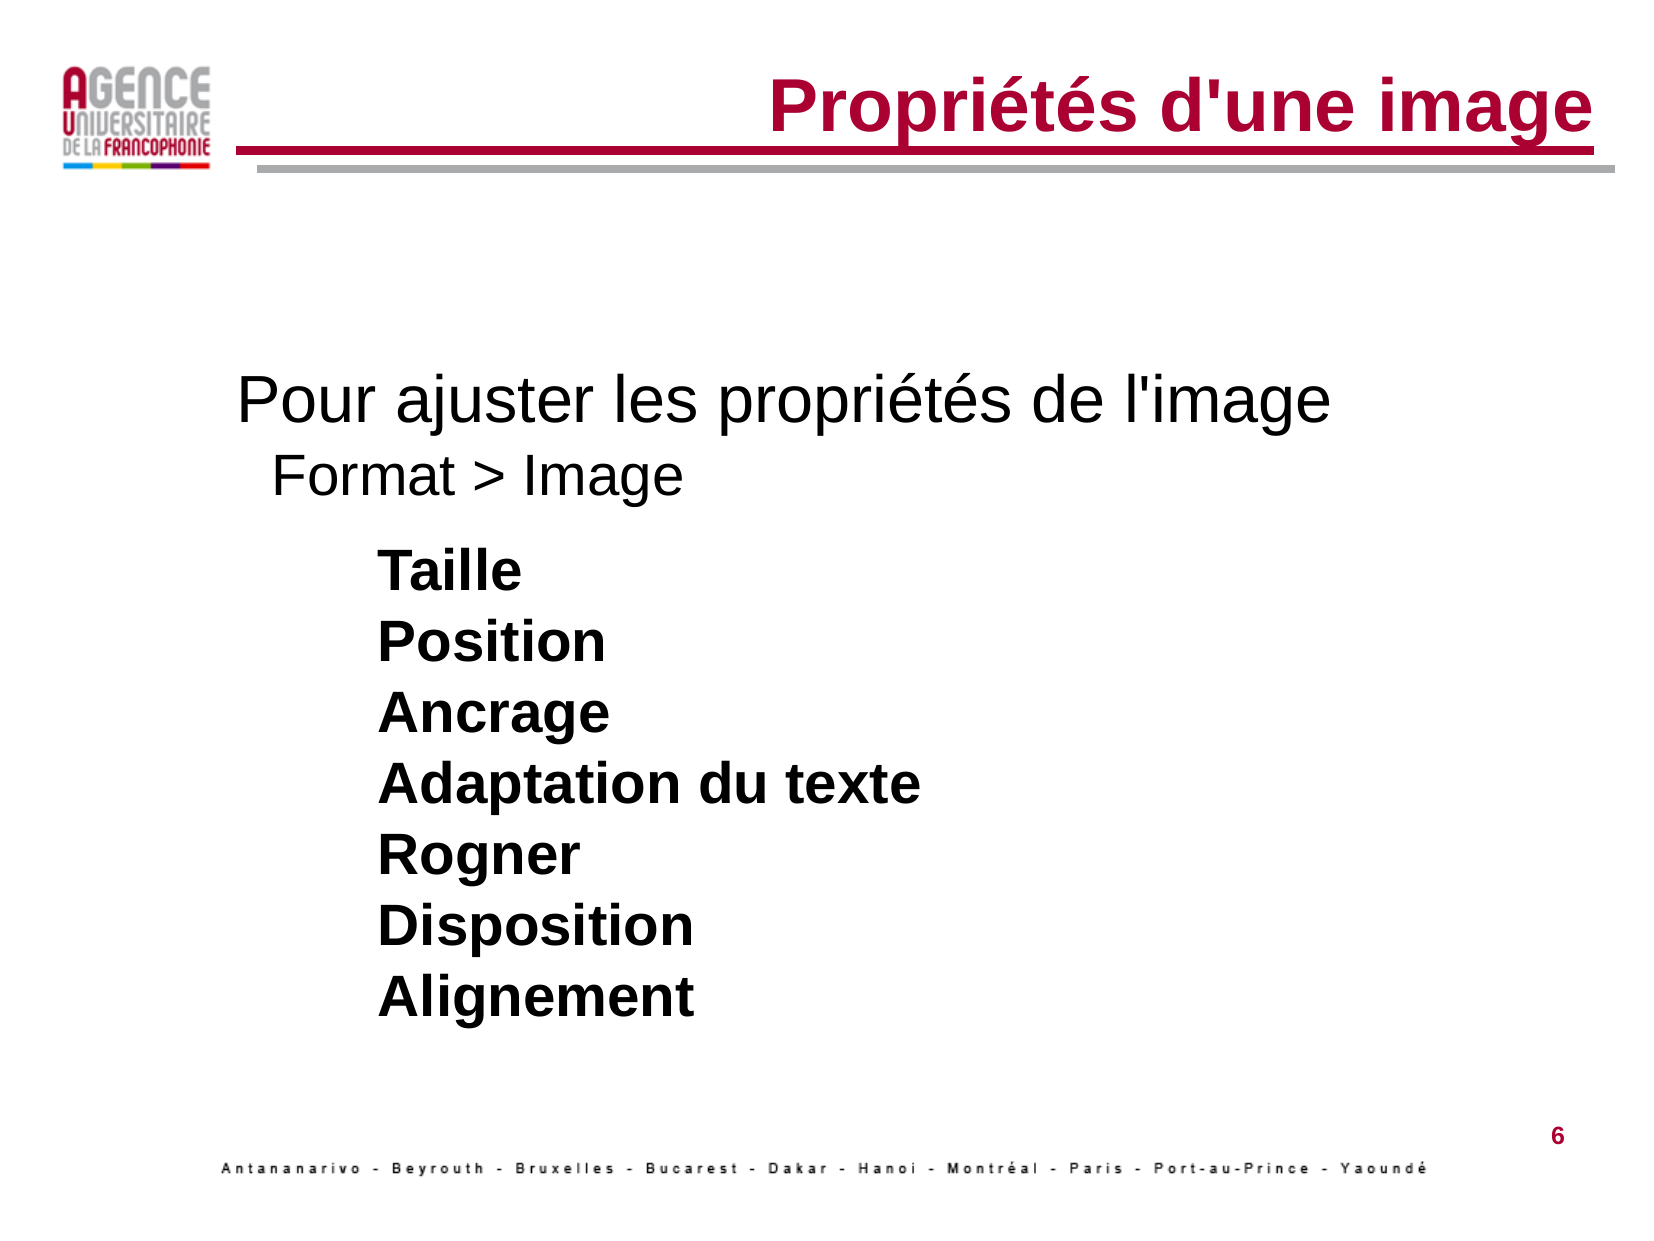

# Propriétés d'une image
Pour ajuster les propriétés de l'image
Format > Image
Taille
Position
Ancrage
Adaptation du texte
Rogner
Disposition
Alignement
6